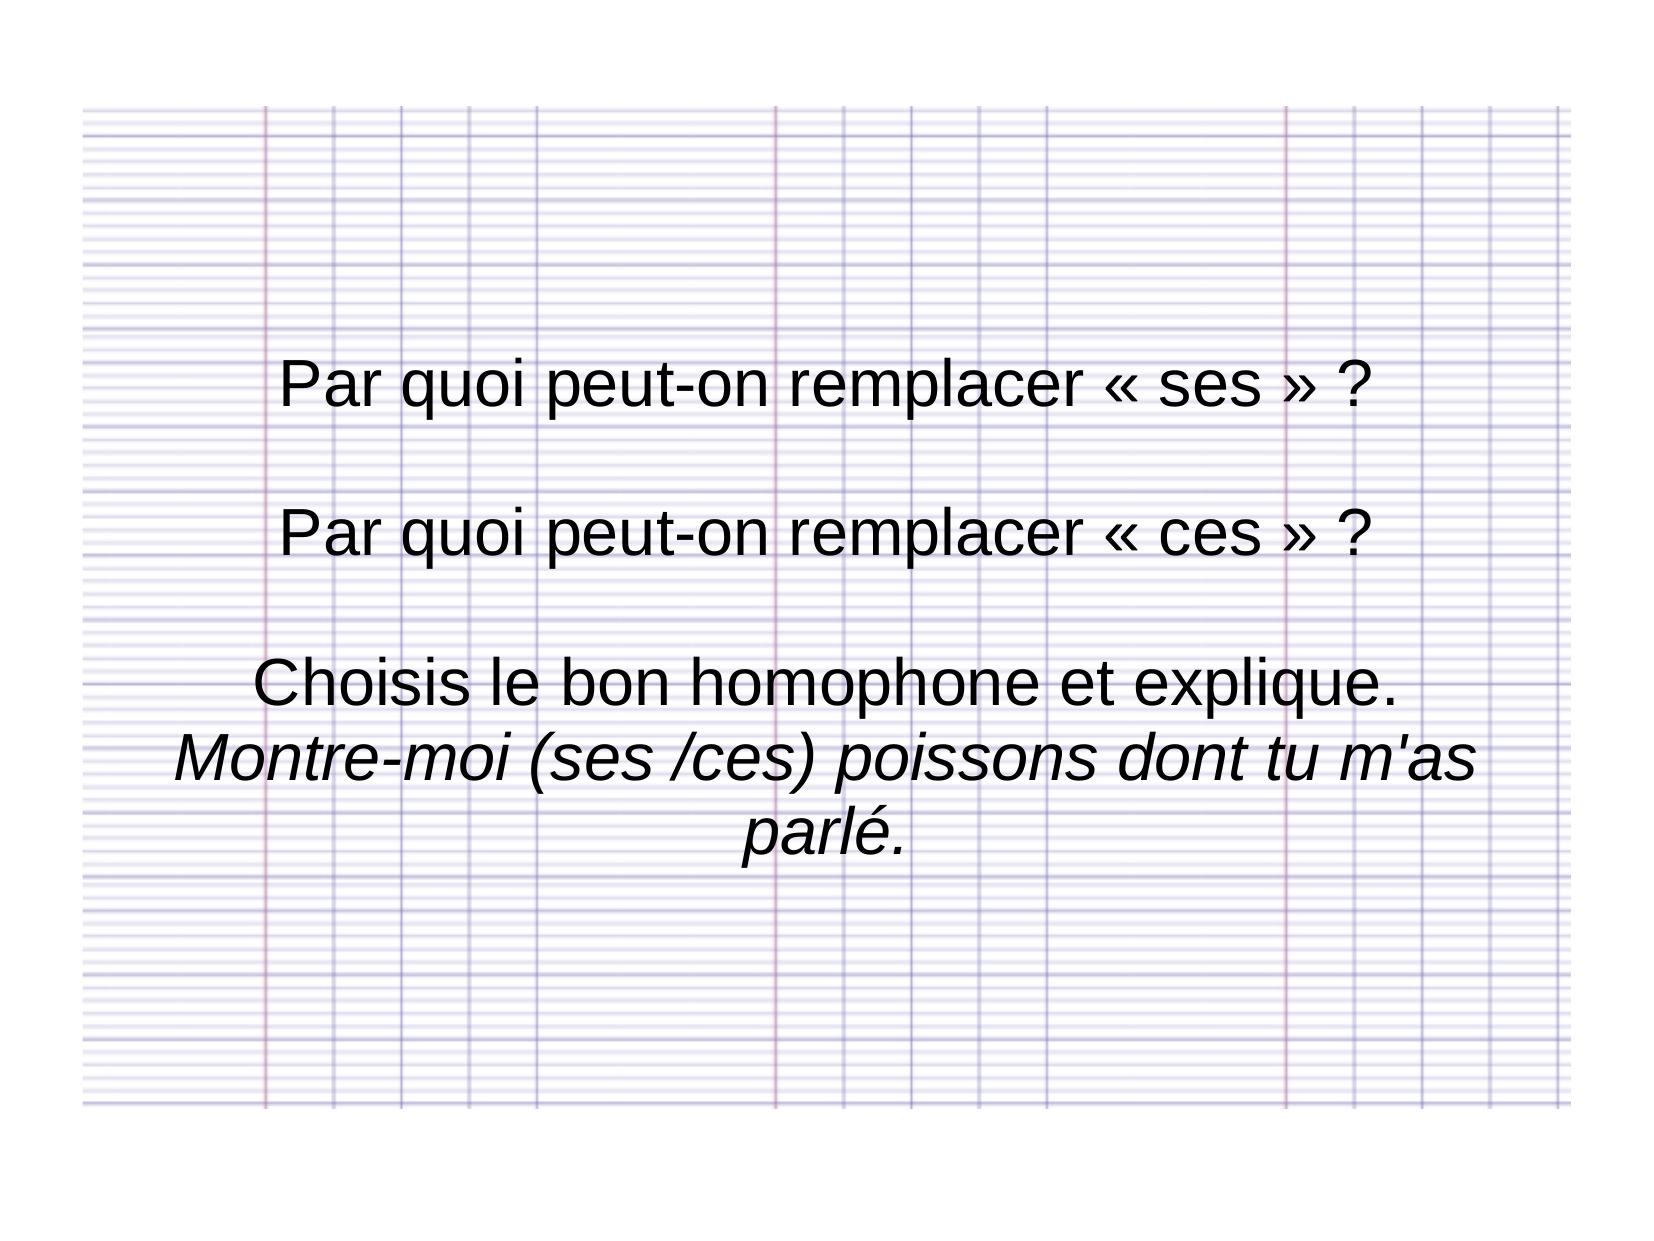

# Par quoi peut-on remplacer « ses » ?
Par quoi peut-on remplacer « ces » ?
Choisis le bon homophone et explique.
Montre-moi (ses /ces) poissons dont tu m'as parlé.